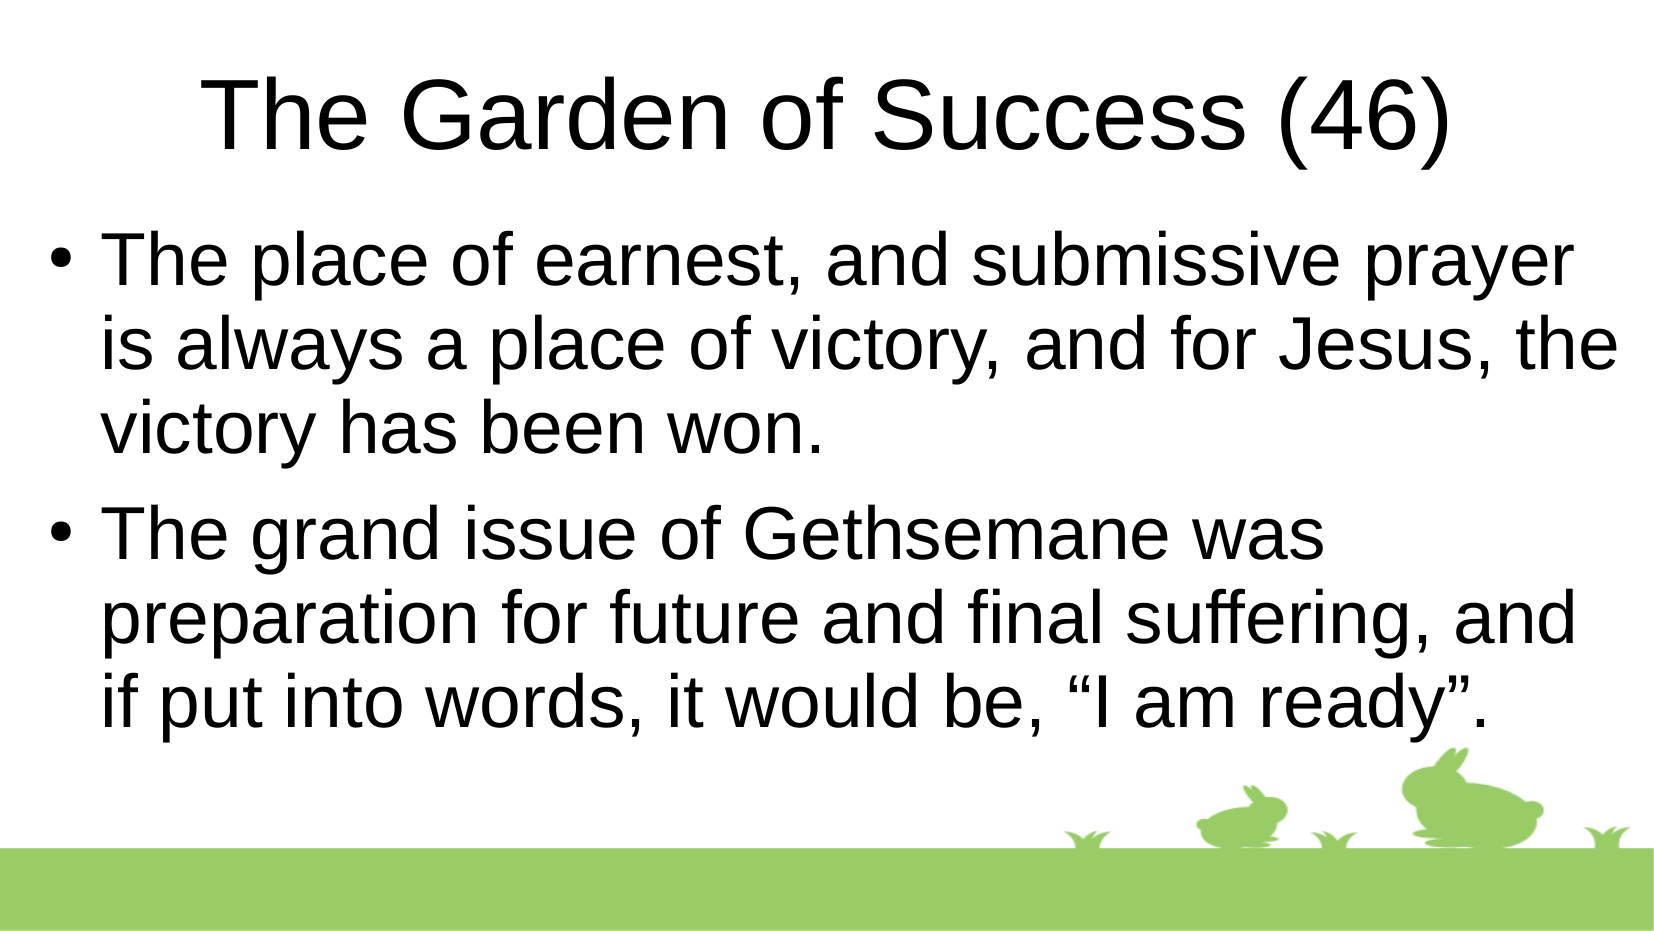

# The Garden of Success (46)
The place of earnest, and submissive prayer is always a place of victory, and for Jesus, the victory has been won.
The grand issue of Gethsemane was preparation for future and final suffering, and if put into words, it would be, “I am ready”.